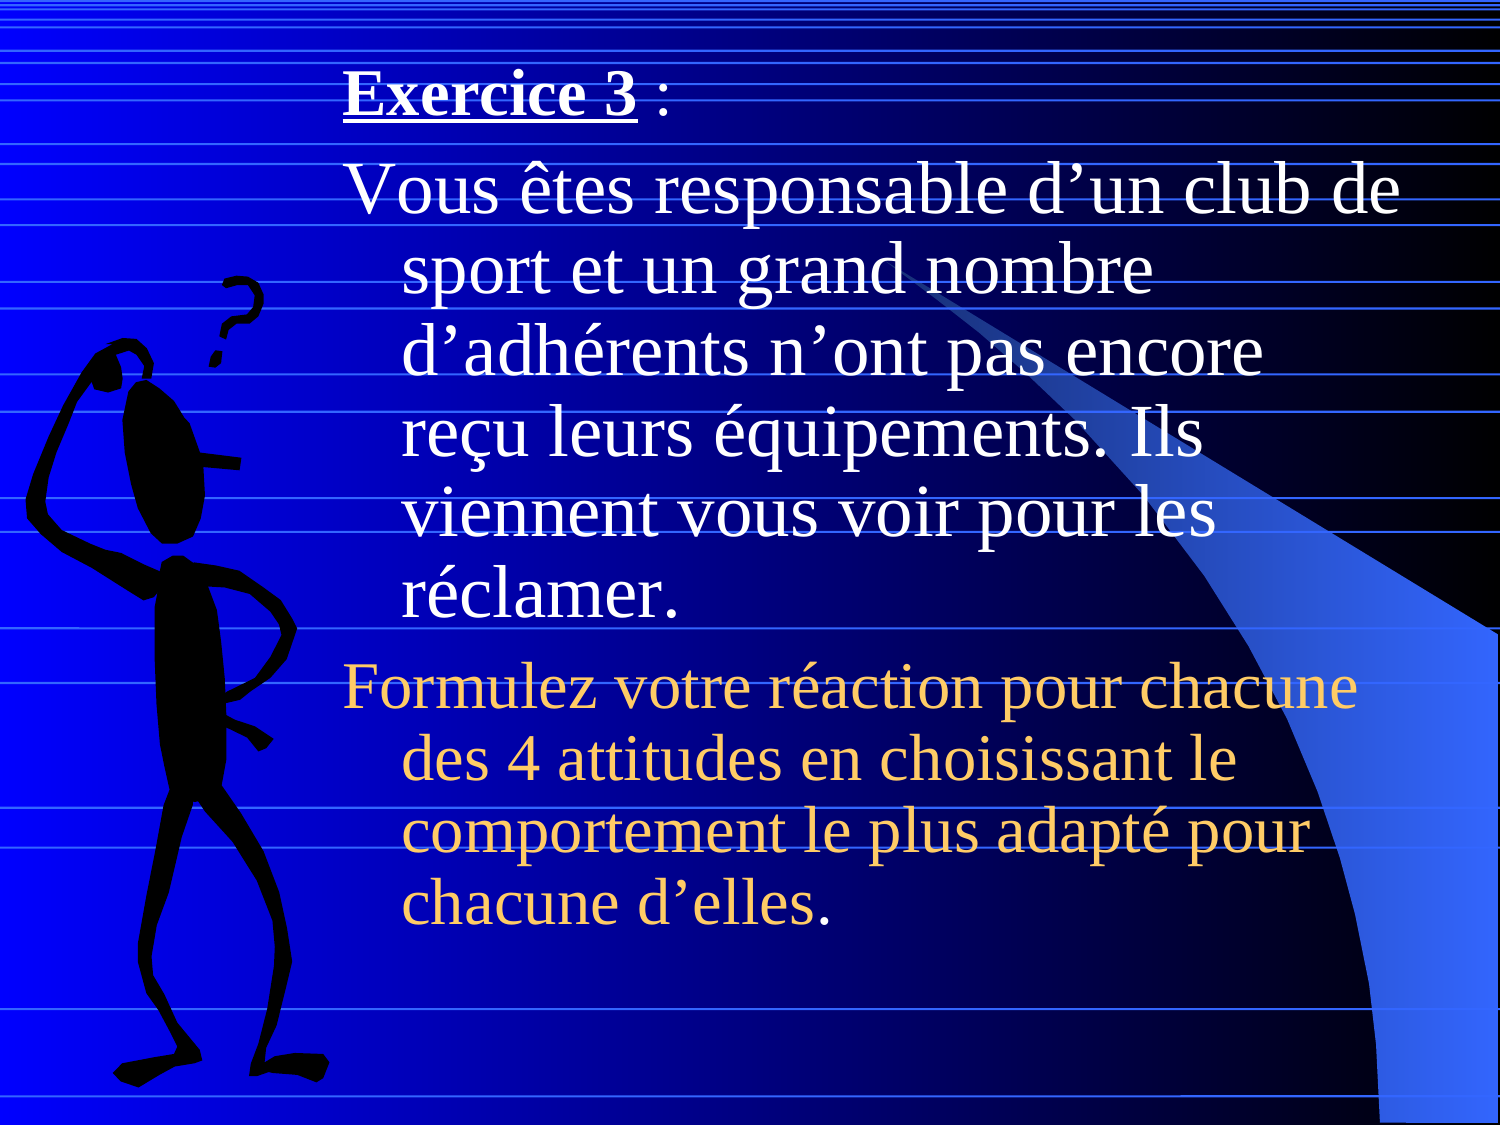

# Exercice 3 :
Vous êtes responsable d’un club de sport et un grand nombre d’adhérents n’ont pas encore reçu leurs équipements. Ils viennent vous voir pour les réclamer.
Formulez votre réaction pour chacune des 4 attitudes en choisissant le comportement le plus adapté pour chacune d’elles.